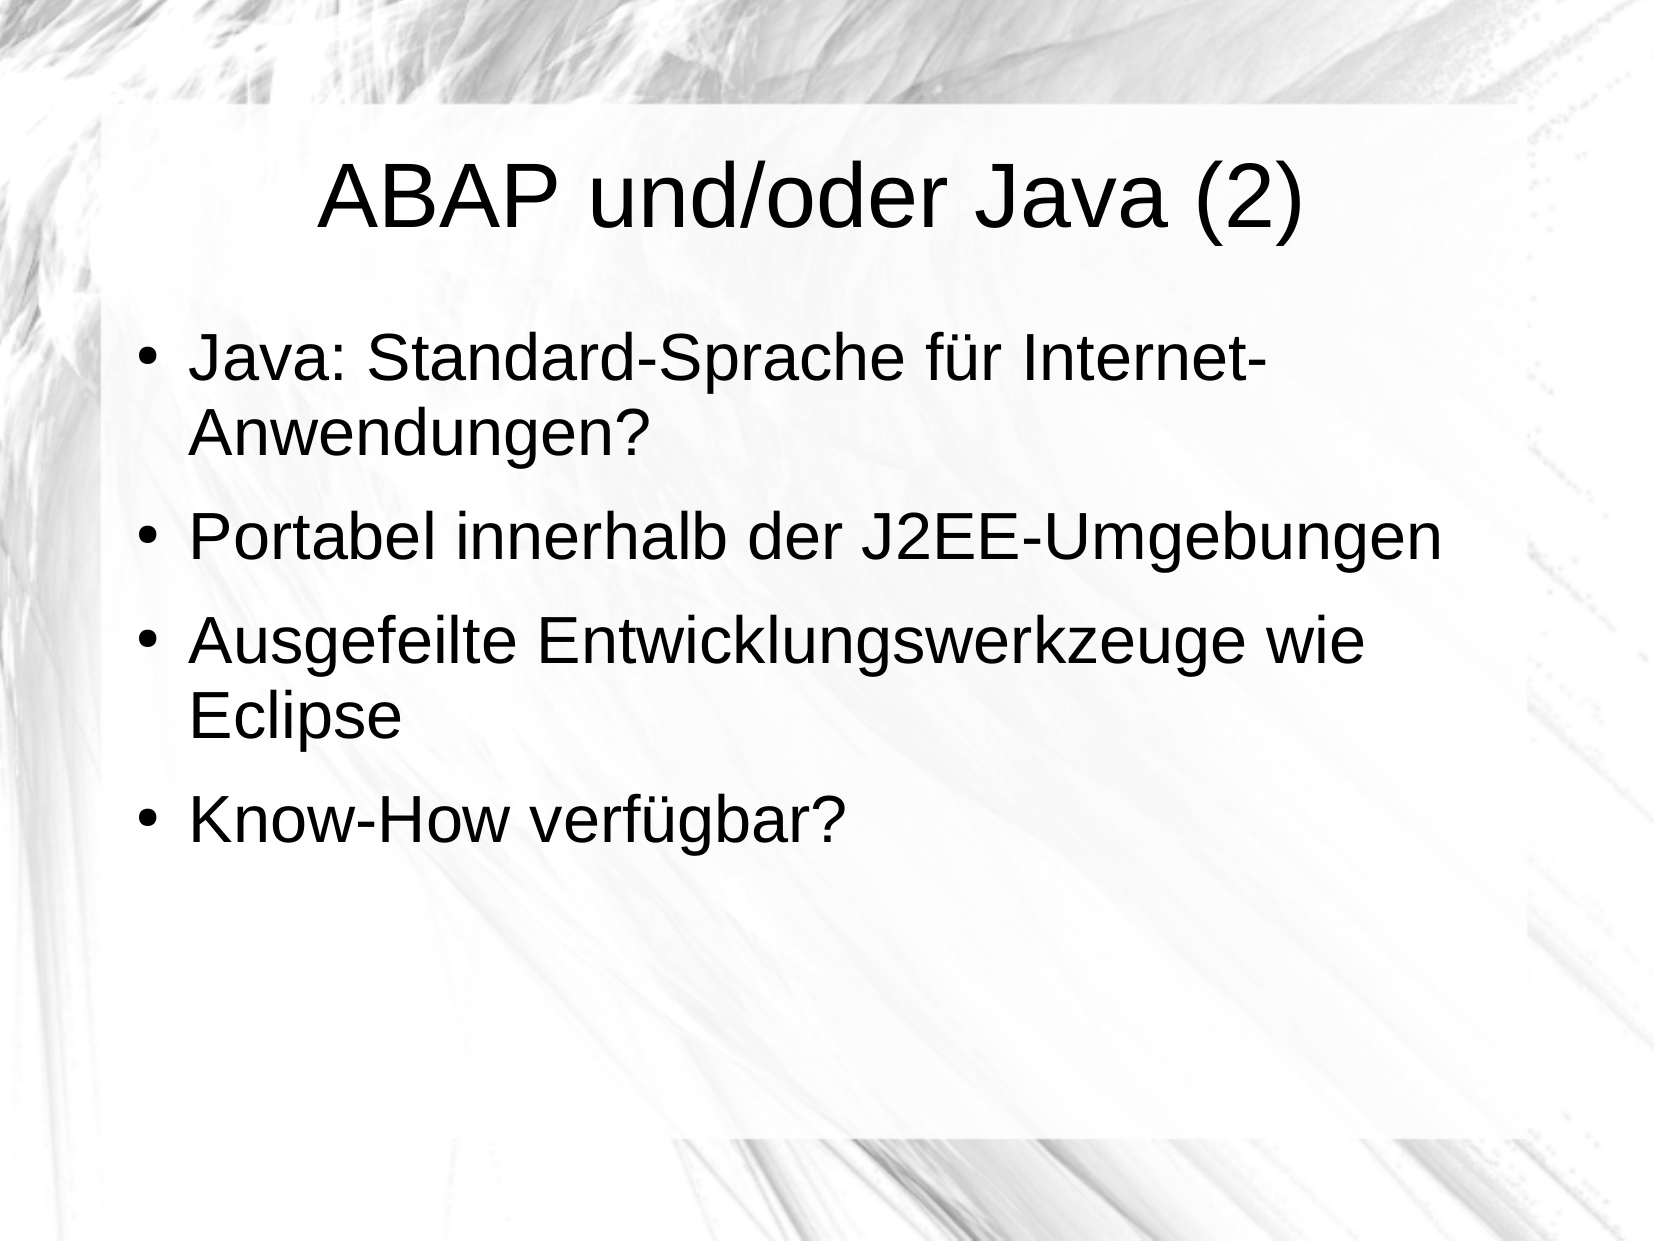

# ABAP und/oder Java (2)
Java: Standard-Sprache für Internet-Anwendungen?
Portabel innerhalb der J2EE-Umgebungen
Ausgefeilte Entwicklungswerkzeuge wie Eclipse
Know-How verfügbar?